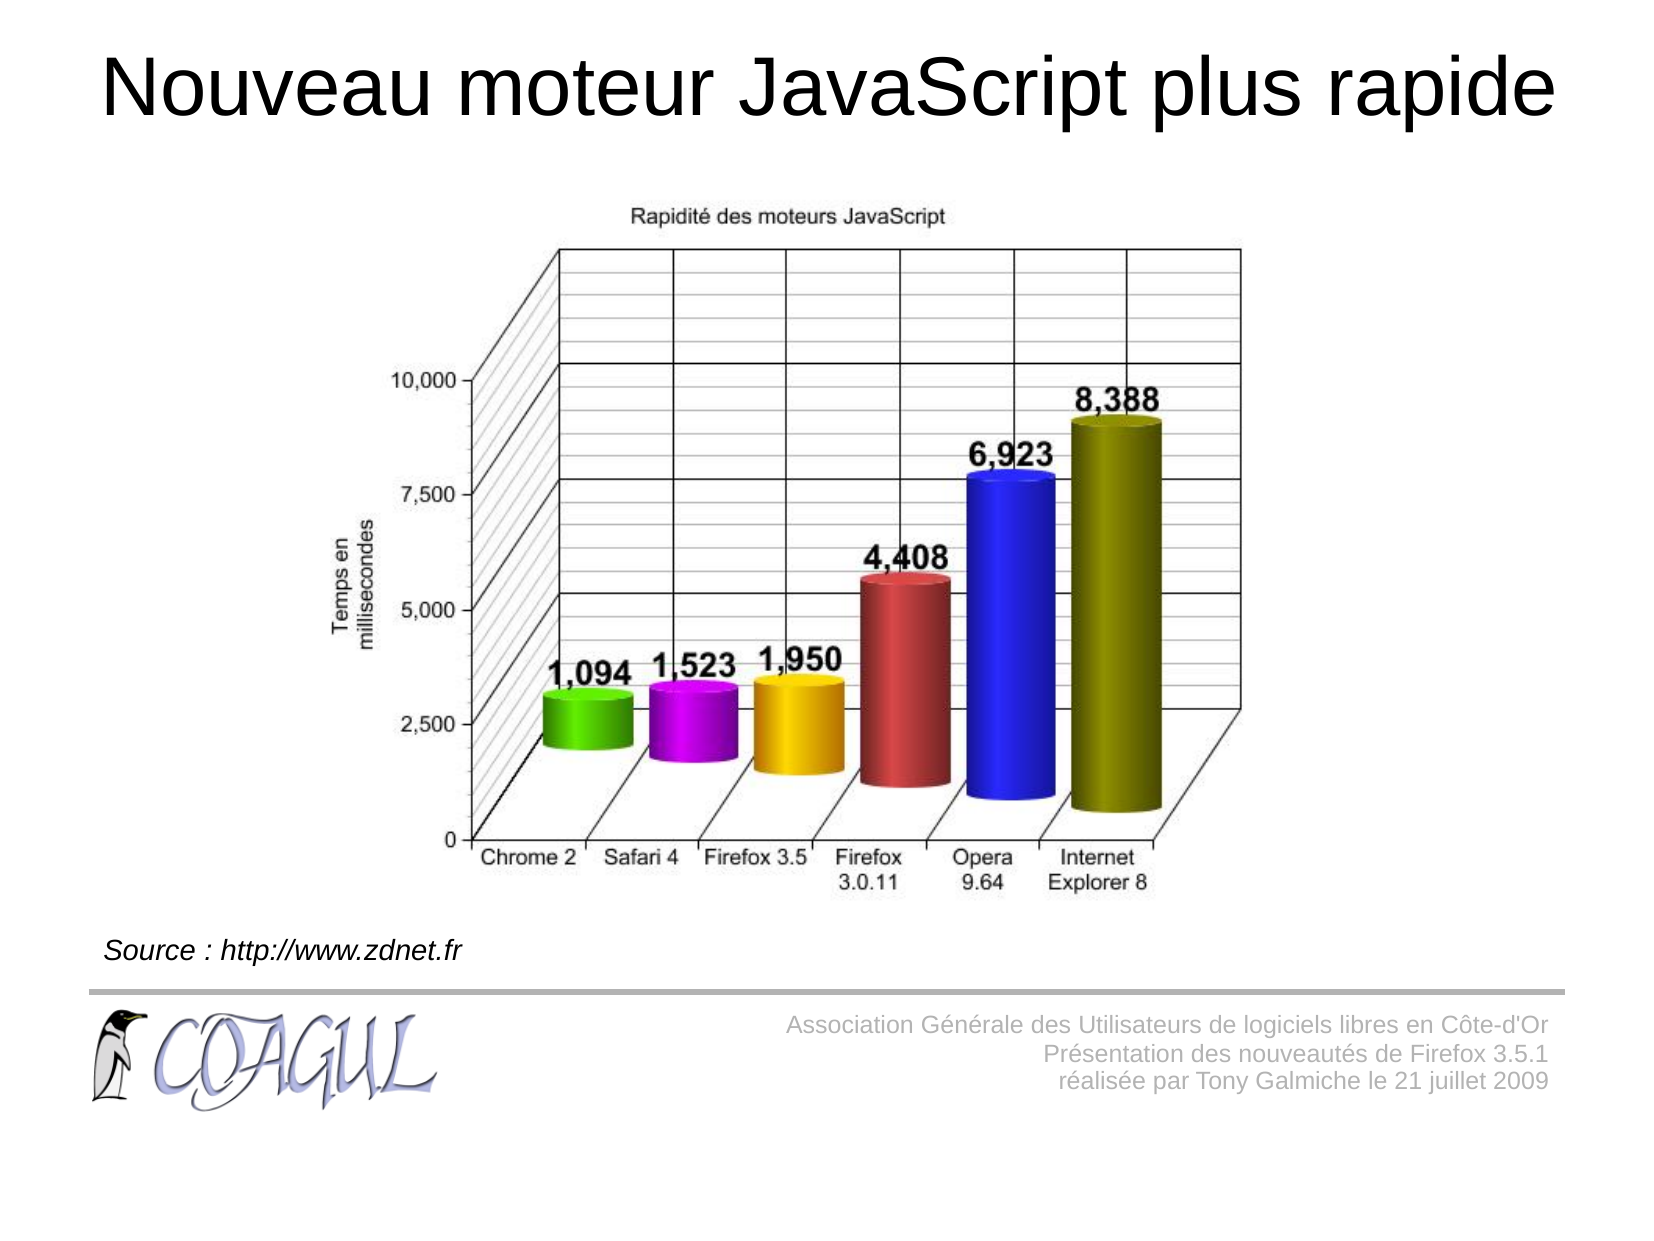

# Nouveau moteur JavaScript plus rapide
Source : http://www.zdnet.fr